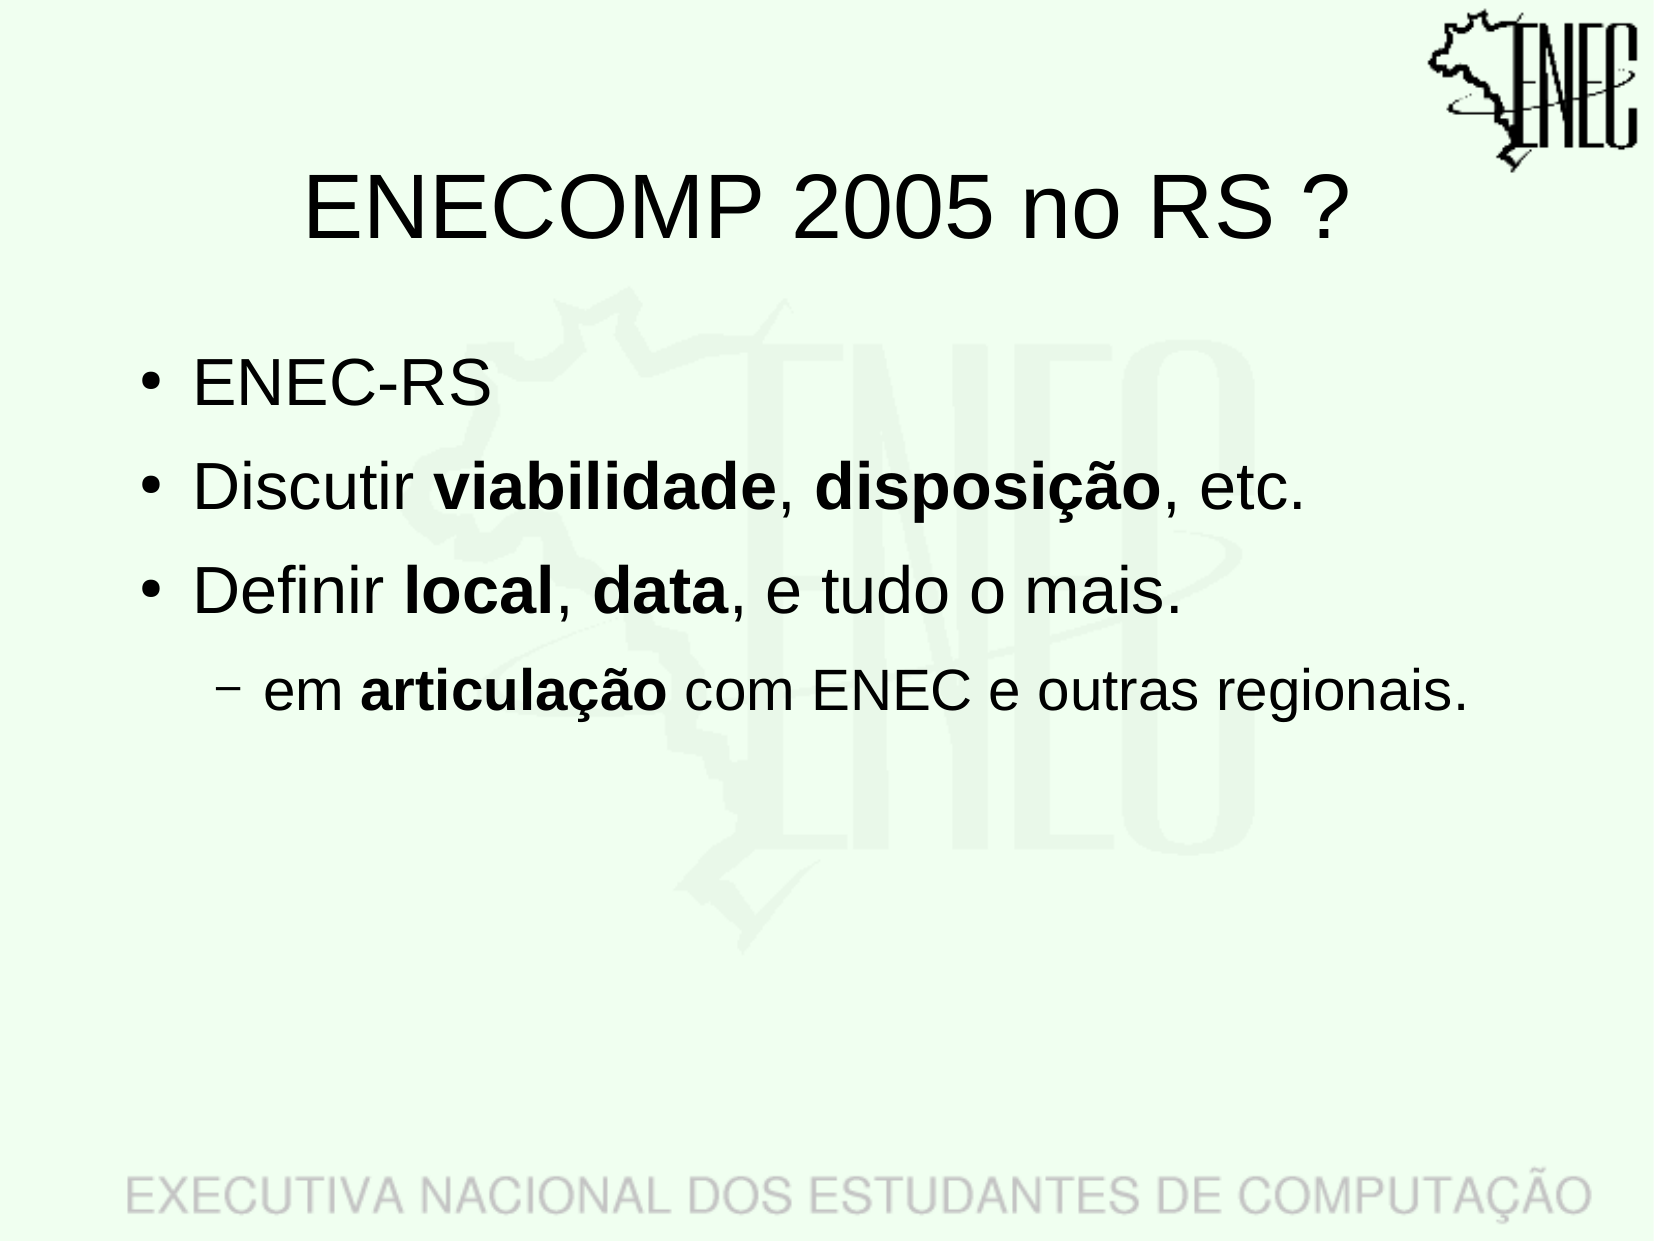

# ENECOMP 2005 no RS ?
ENEC-RS
Discutir viabilidade, disposição, etc.
Definir local, data, e tudo o mais.
em articulação com ENEC e outras regionais.